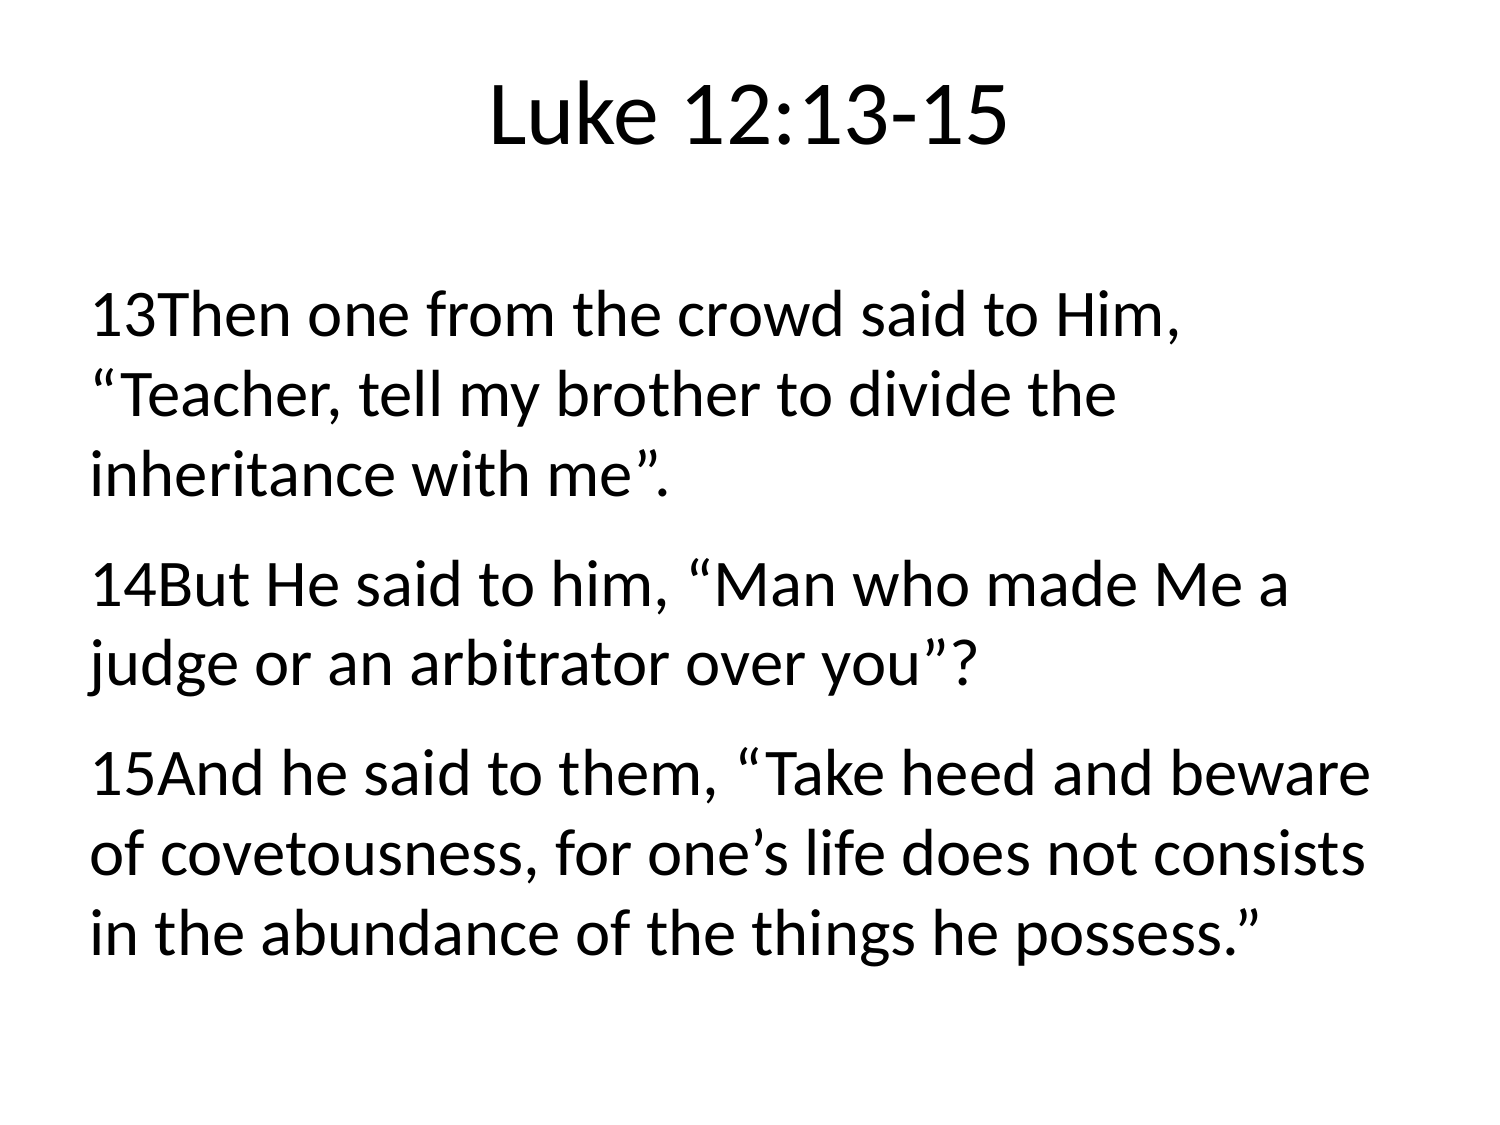

# Luke 12:13-15
13Then one from the crowd said to Him, “Teacher, tell my brother to divide the inheritance with me”.
14But He said to him, “Man who made Me a judge or an arbitrator over you”?
15And he said to them, “Take heed and beware of covetousness, for one’s life does not consists in the abundance of the things he possess.”